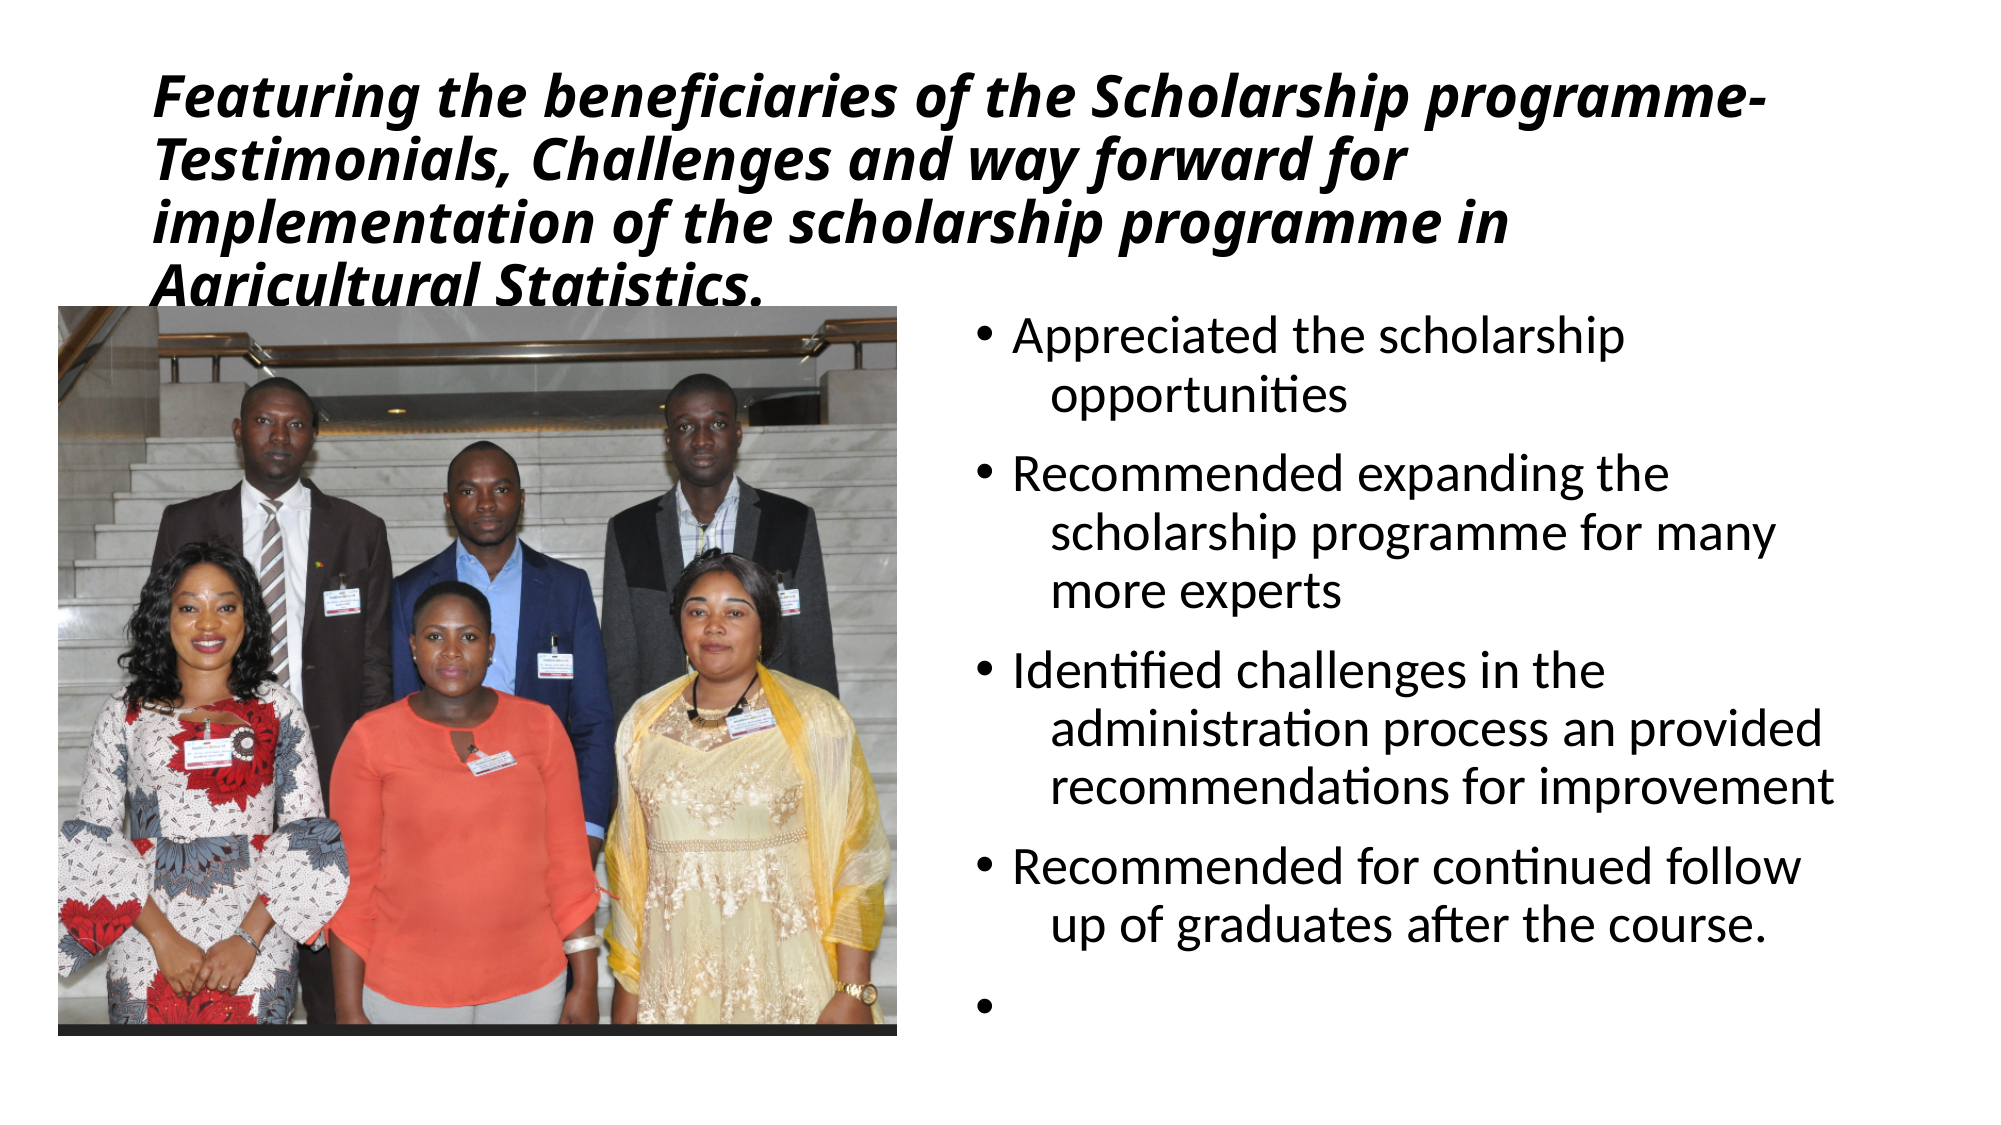

# Featuring the beneficiaries of the Scholarship programme- Testimonials, Challenges and way forward for implementation of the scholarship programme in Agricultural Statistics.
Appreciated the scholarship opportunities
Recommended expanding the scholarship programme for many more experts
Identified challenges in the administration process an provided recommendations for improvement
Recommended for continued follow up of graduates after the course.